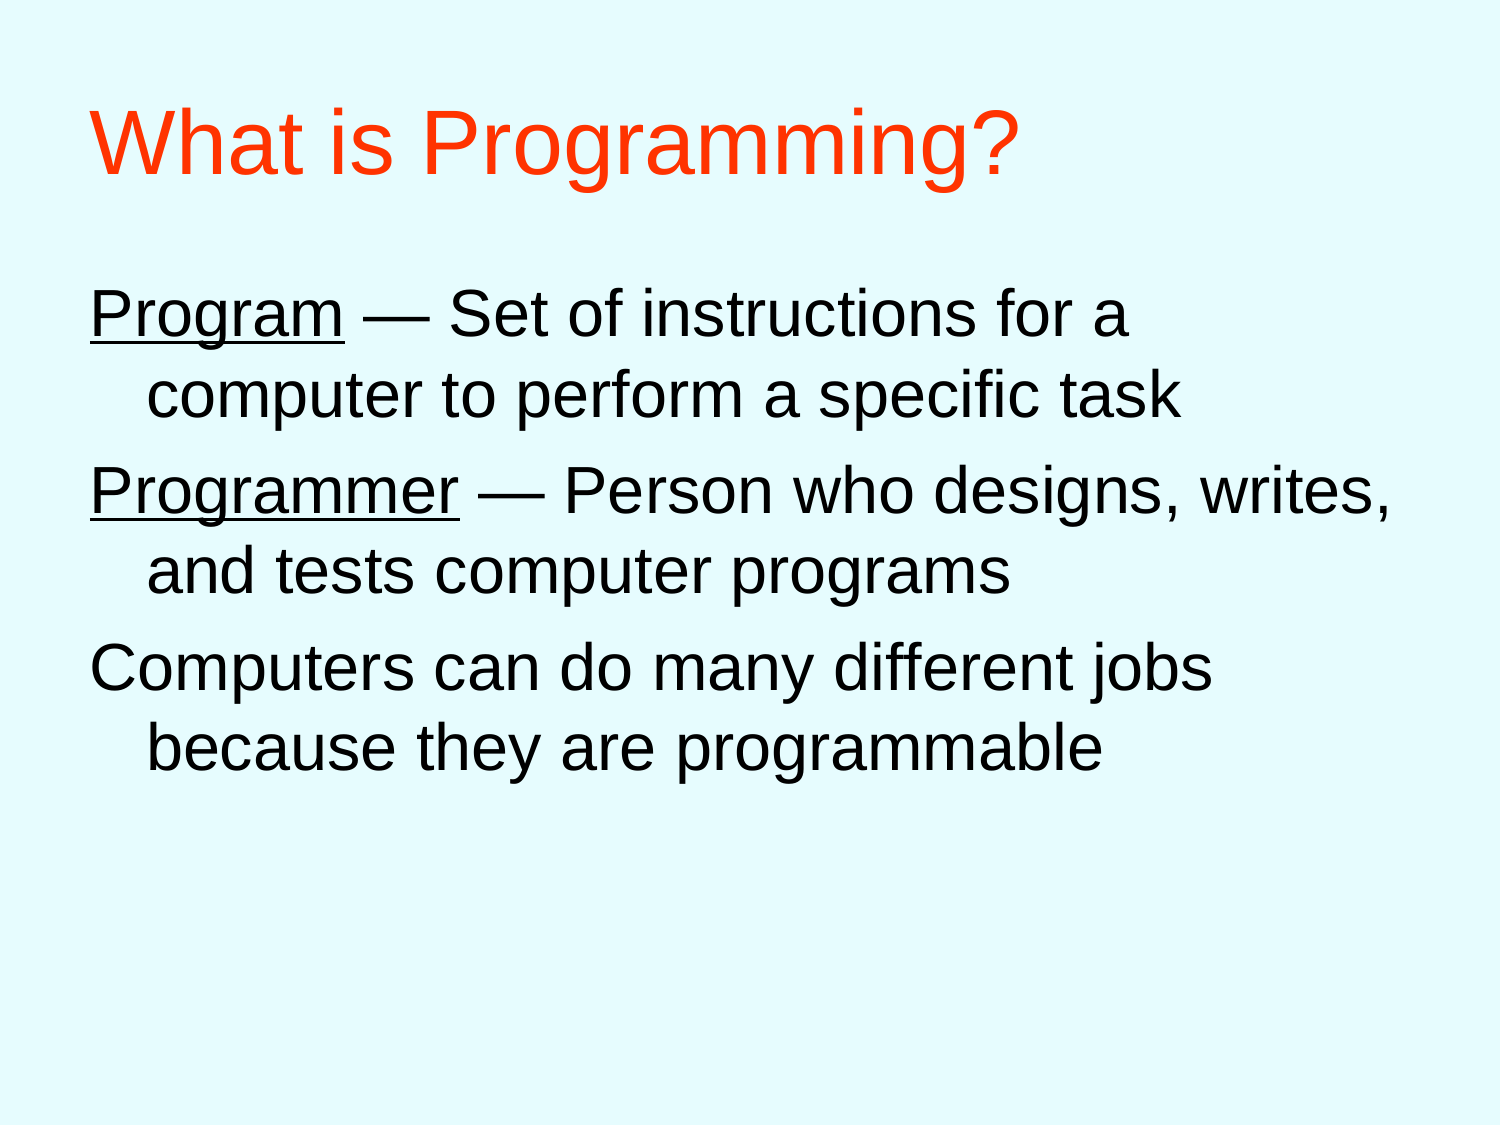

# What is Programming?
Program — Set of instructions for a computer to perform a specific task
Programmer — Person who designs, writes, and tests computer programs
Computers can do many different jobs because they are programmable